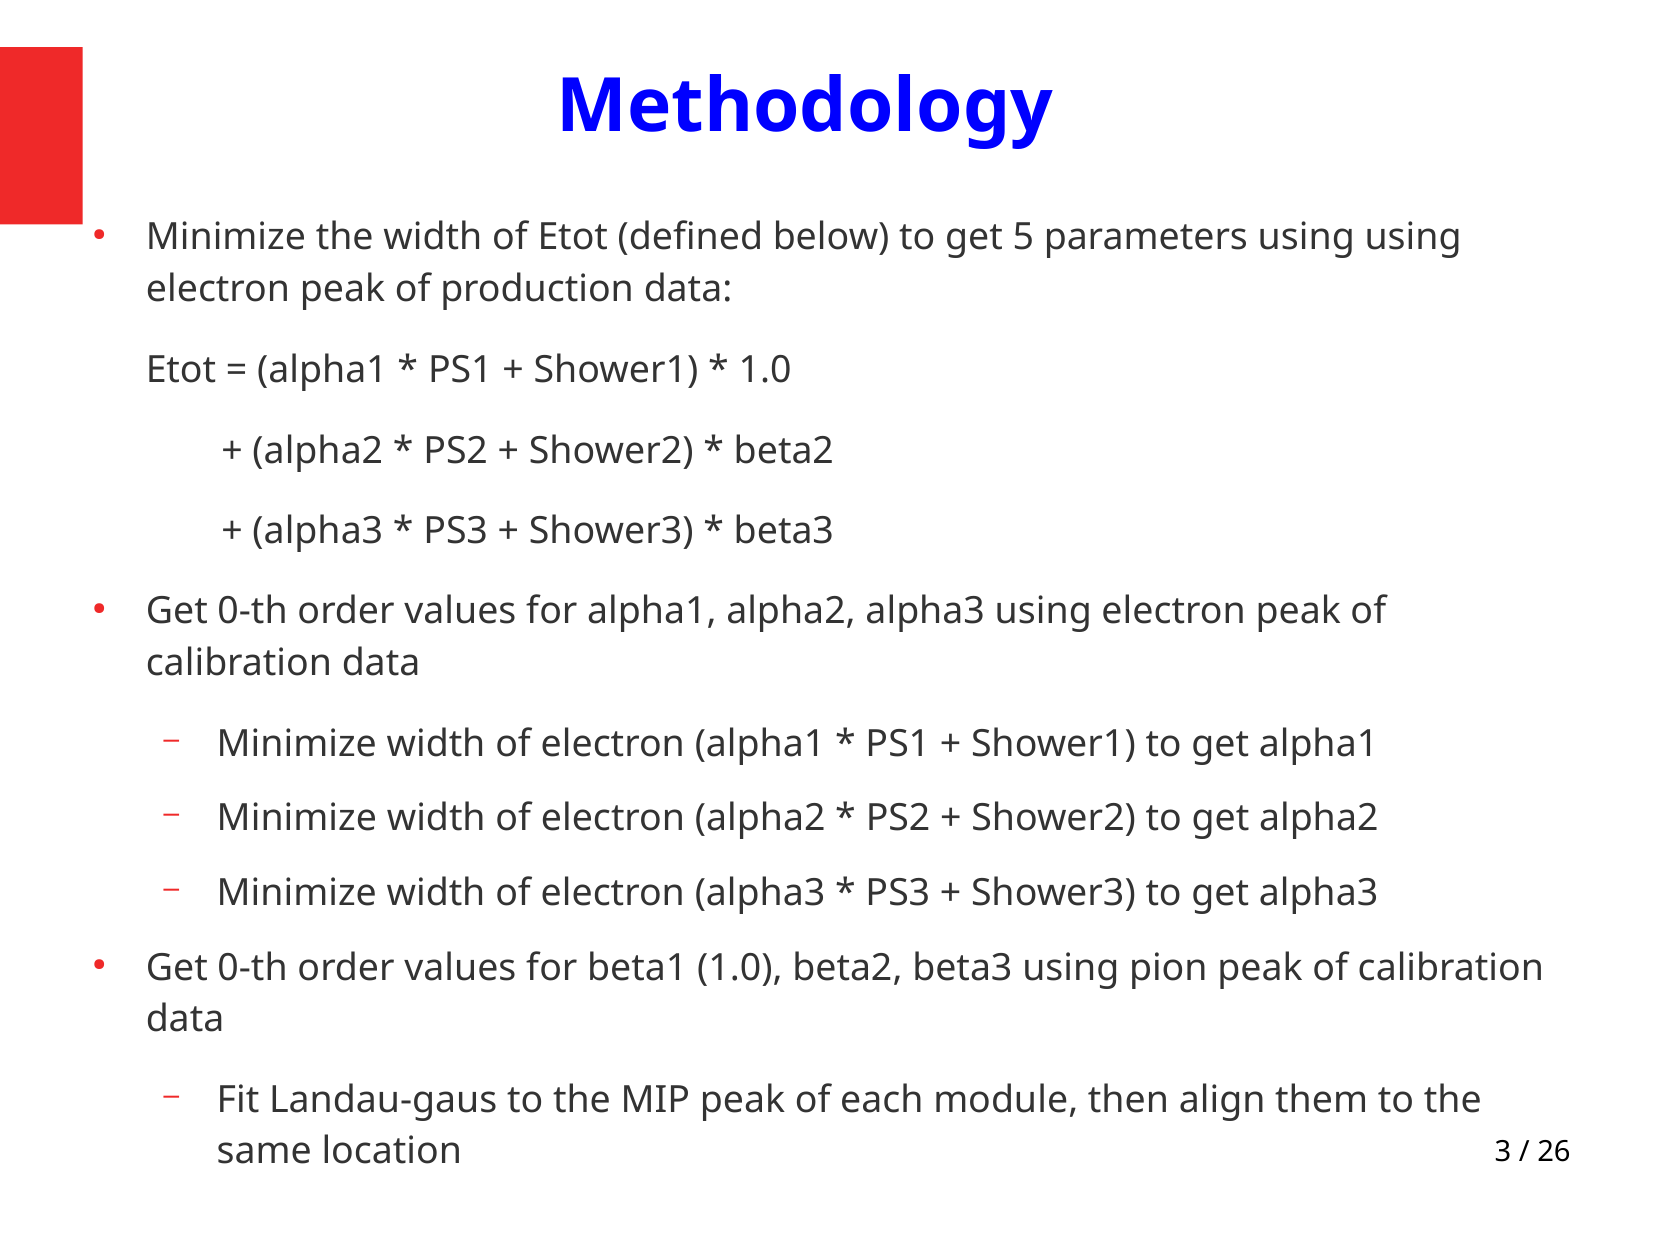

# Methodology
Minimize the width of Etot (defined below) to get 5 parameters using using electron peak of production data:
Etot = (alpha1 * PS1 + Shower1) * 1.0
 + (alpha2 * PS2 + Shower2) * beta2
 + (alpha3 * PS3 + Shower3) * beta3
Get 0-th order values for alpha1, alpha2, alpha3 using electron peak of calibration data
Minimize width of electron (alpha1 * PS1 + Shower1) to get alpha1
Minimize width of electron (alpha2 * PS2 + Shower2) to get alpha2
Minimize width of electron (alpha3 * PS3 + Shower3) to get alpha3
Get 0-th order values for beta1 (1.0), beta2, beta3 using pion peak of calibration data
Fit Landau-gaus to the MIP peak of each module, then align them to the same location
3